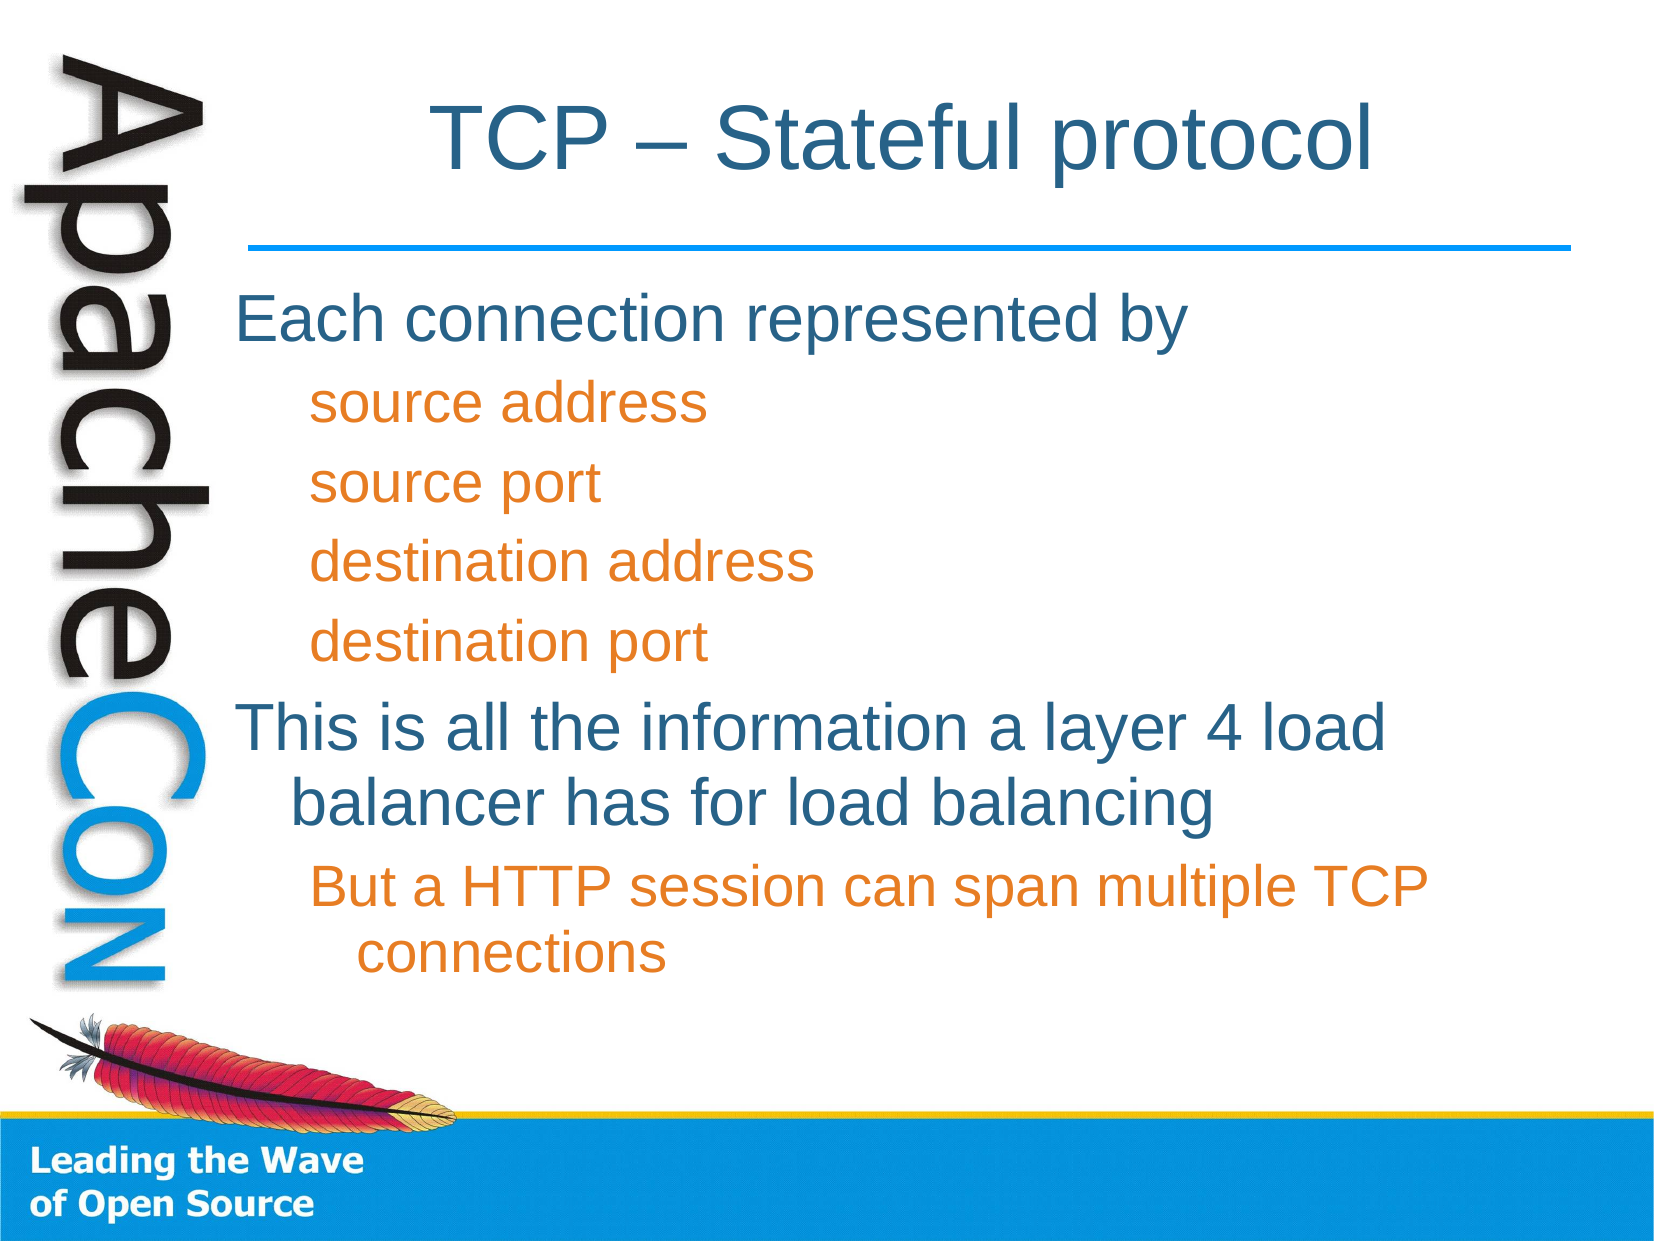

# TCP – Stateful protocol
Each connection represented by
source address
source port
destination address
destination port
This is all the information a layer 4 load balancer has for load balancing
But a HTTP session can span multiple TCP connections